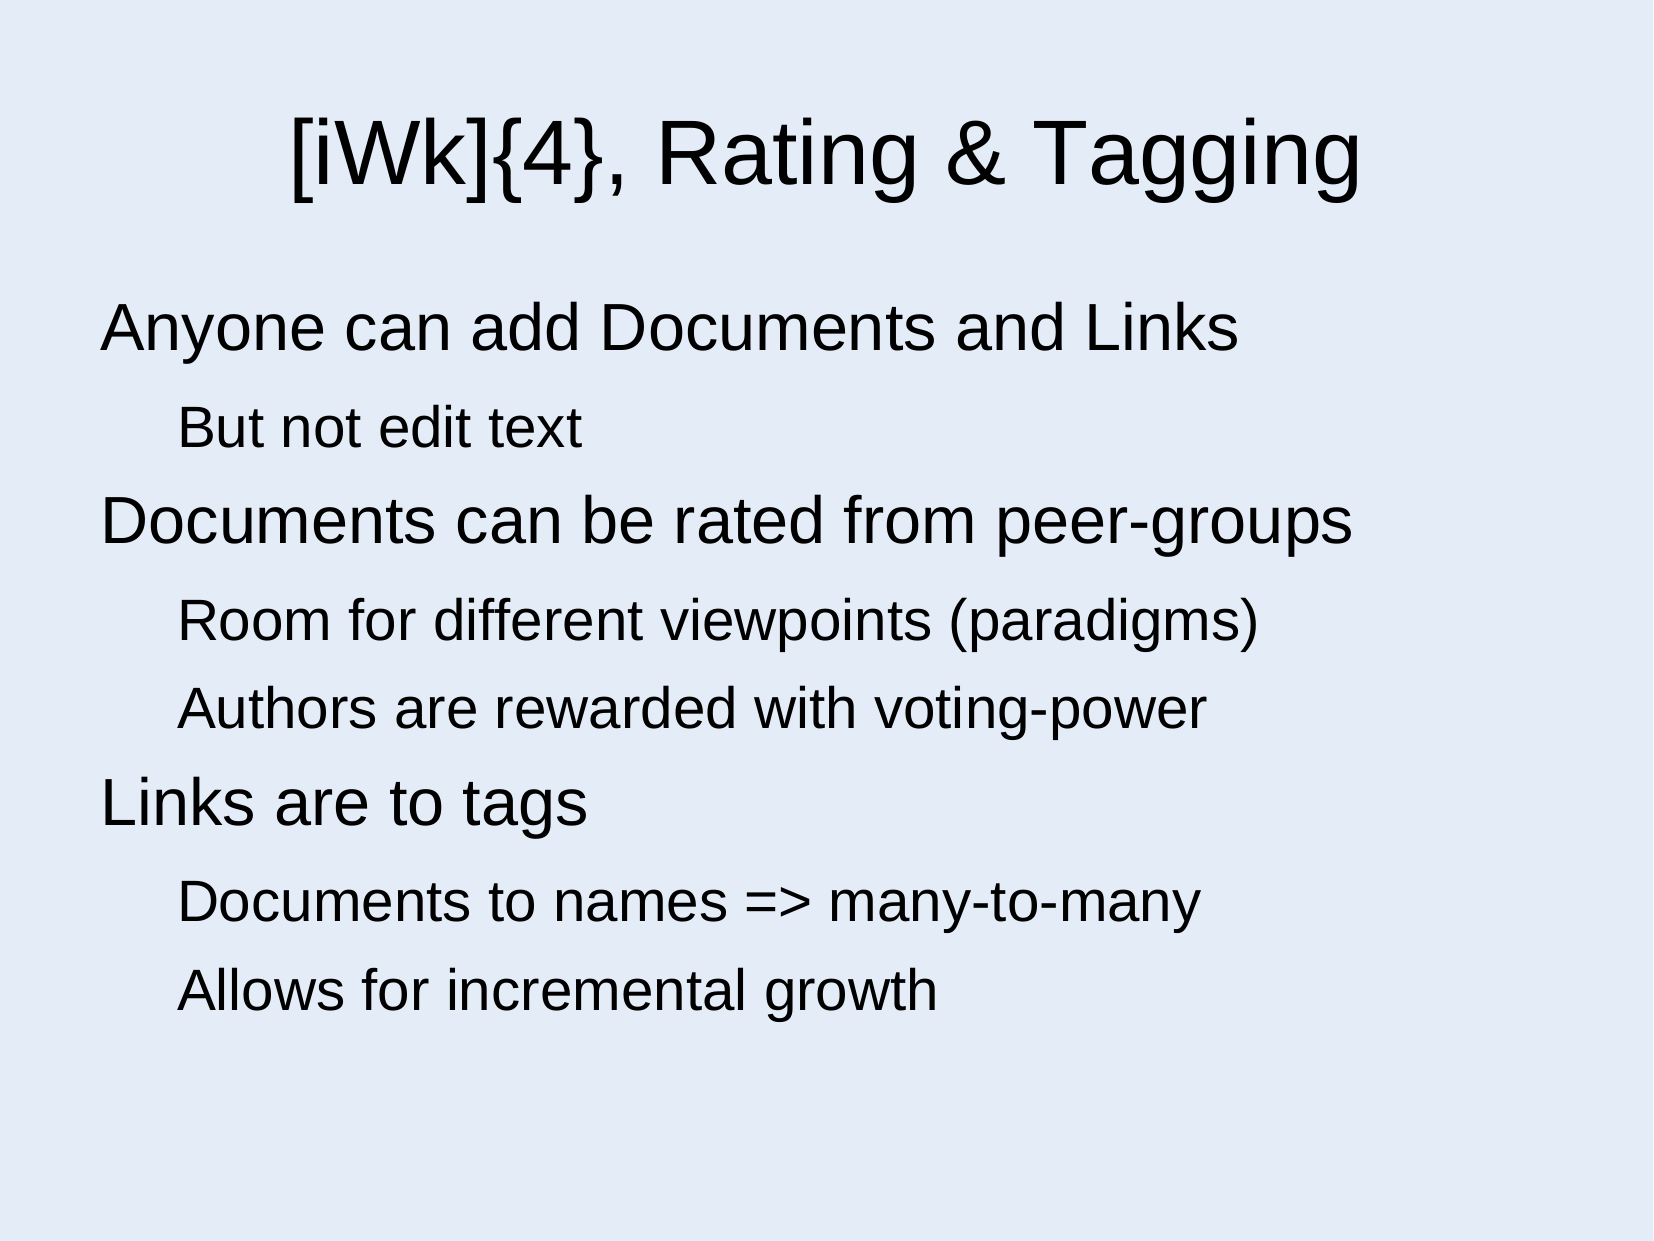

# [iWk]{4}, Rating & Tagging
Anyone can add Documents and Links
But not edit text
Documents can be rated from peer-groups
Room for different viewpoints (paradigms)
Authors are rewarded with voting-power
Links are to tags
Documents to names => many-to-many
Allows for incremental growth